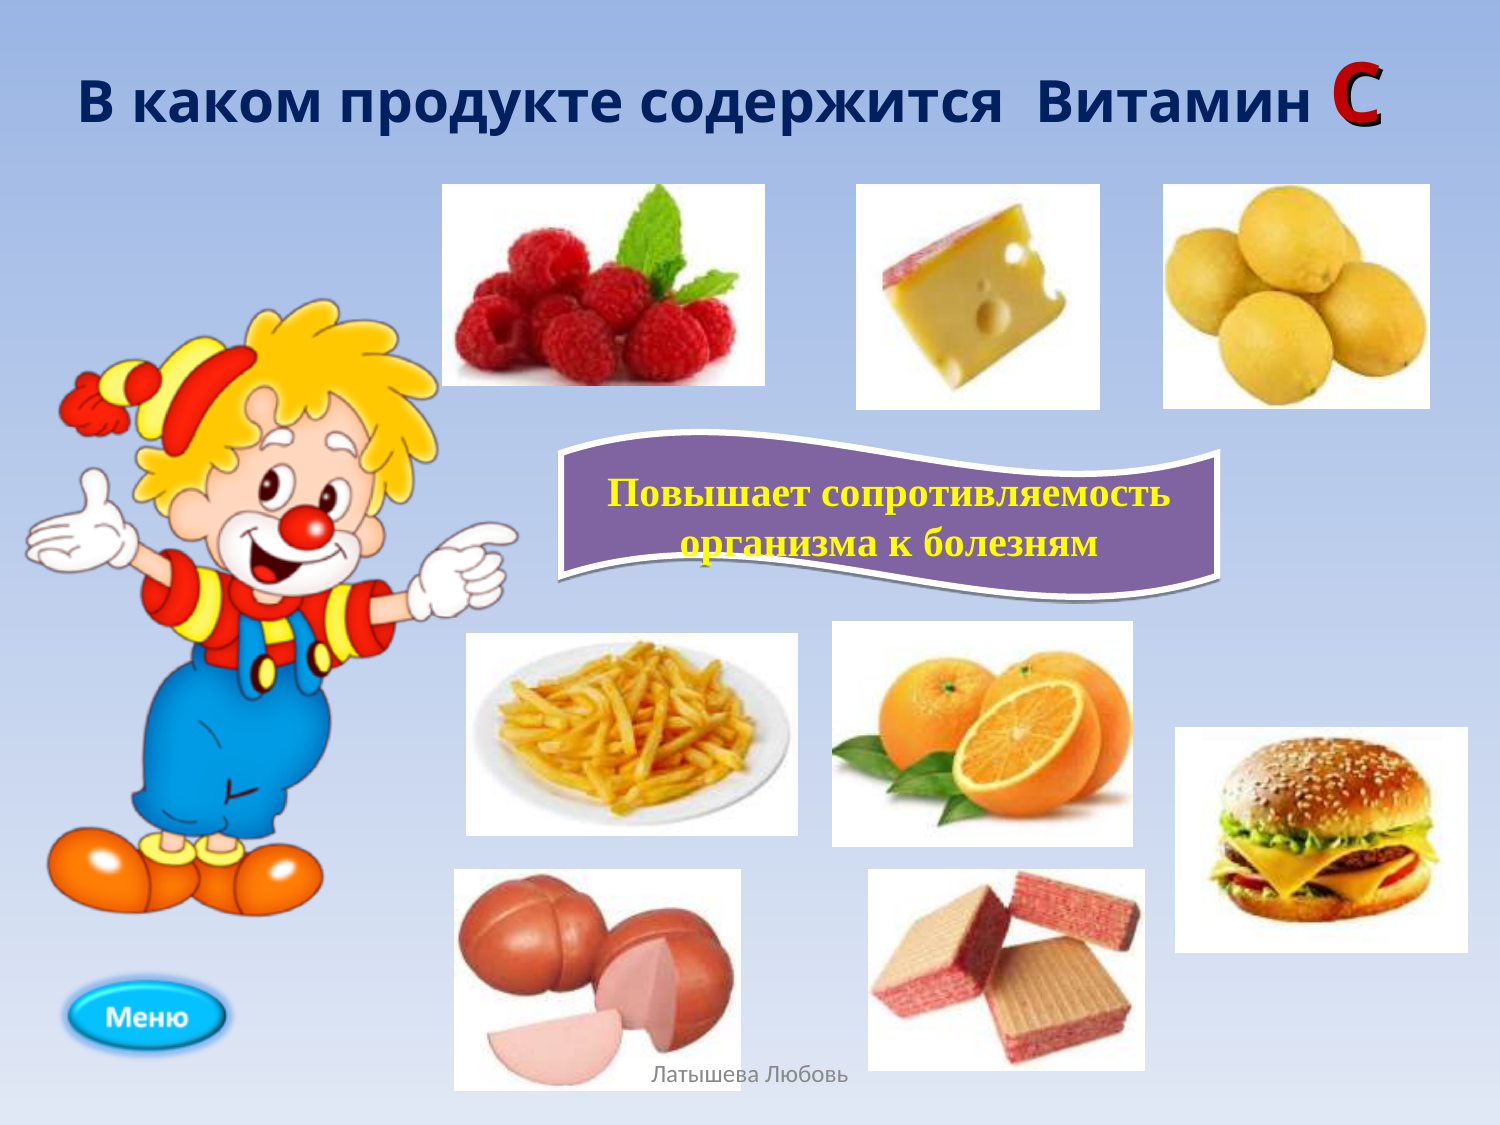

В каком продукте содержится Витамин С
Повышает сопротивляемость организма к болезням
Латышева Любовь